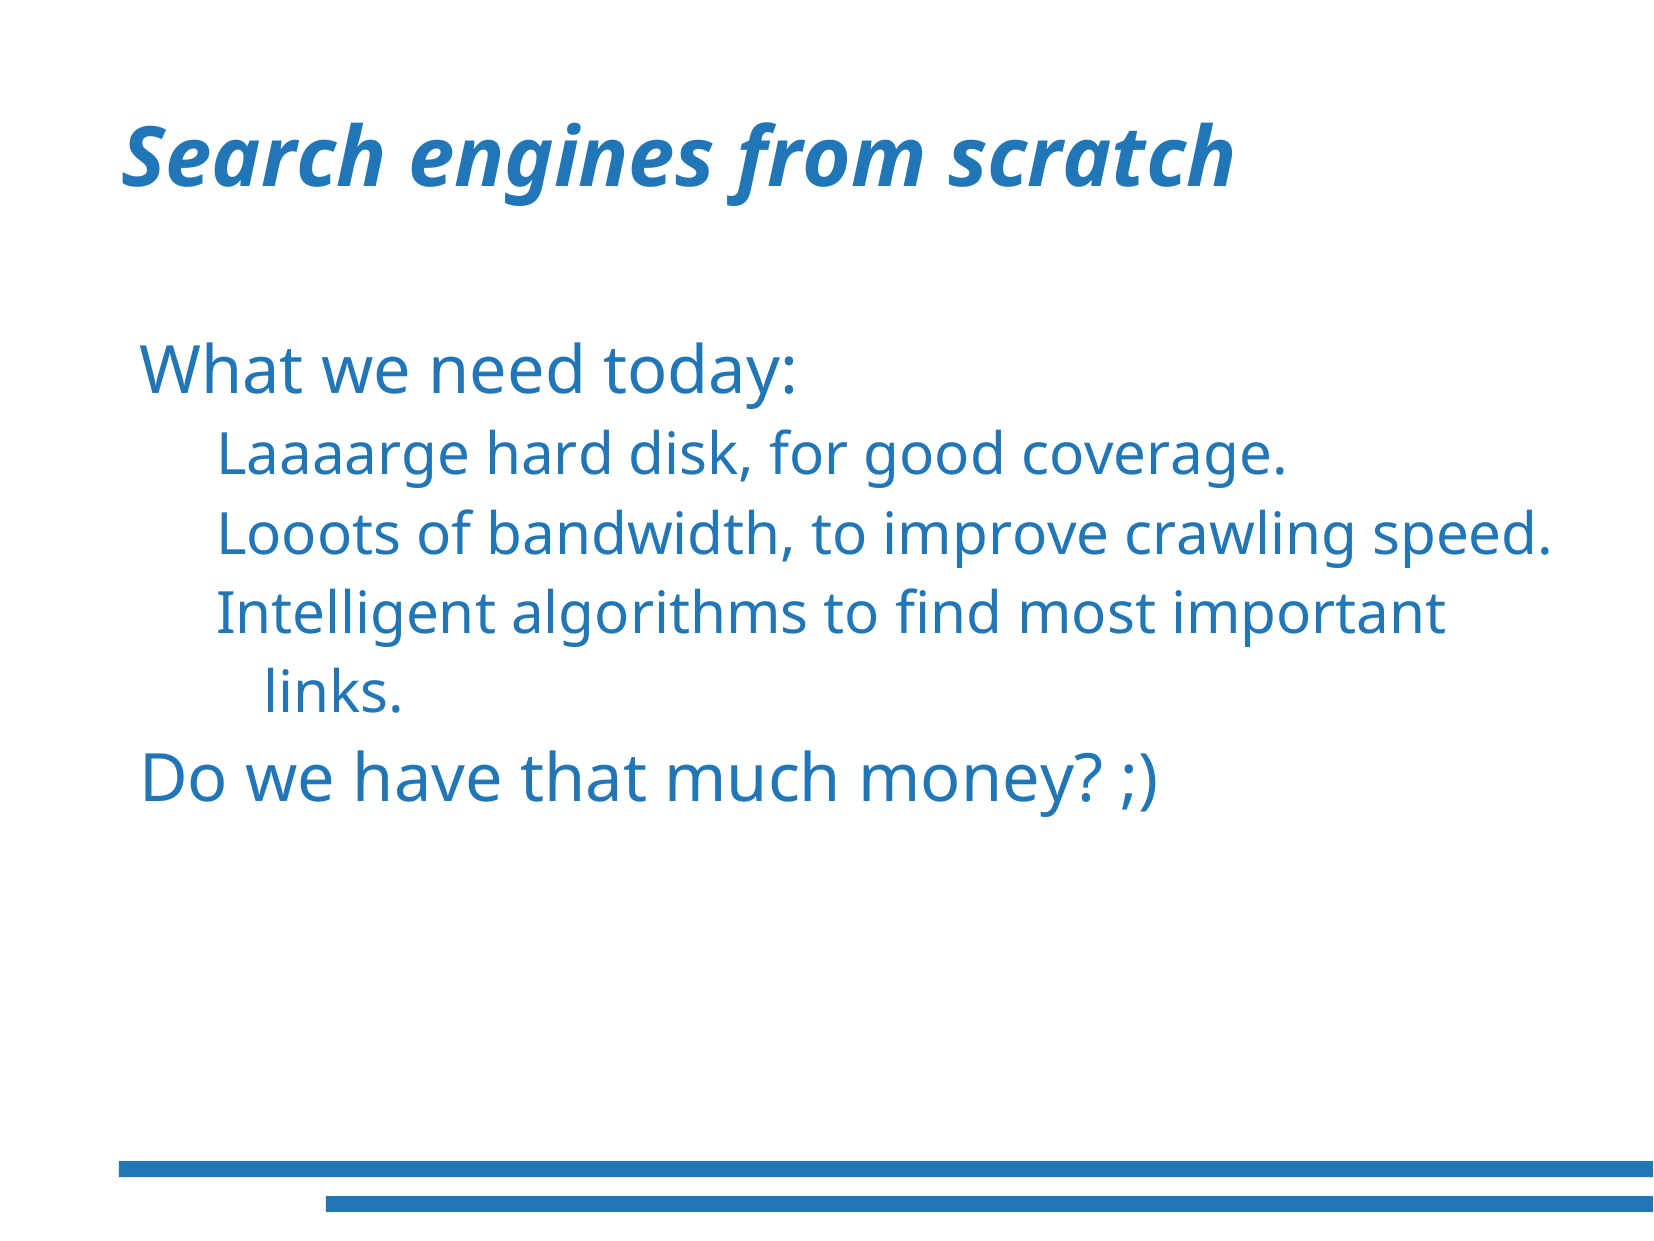

# Search engines from scratch
What we need today:
Laaaarge hard disk, for good coverage.
Looots of bandwidth, to improve crawling speed.
Intelligent algorithms to find most important links.
Do we have that much money? ;)